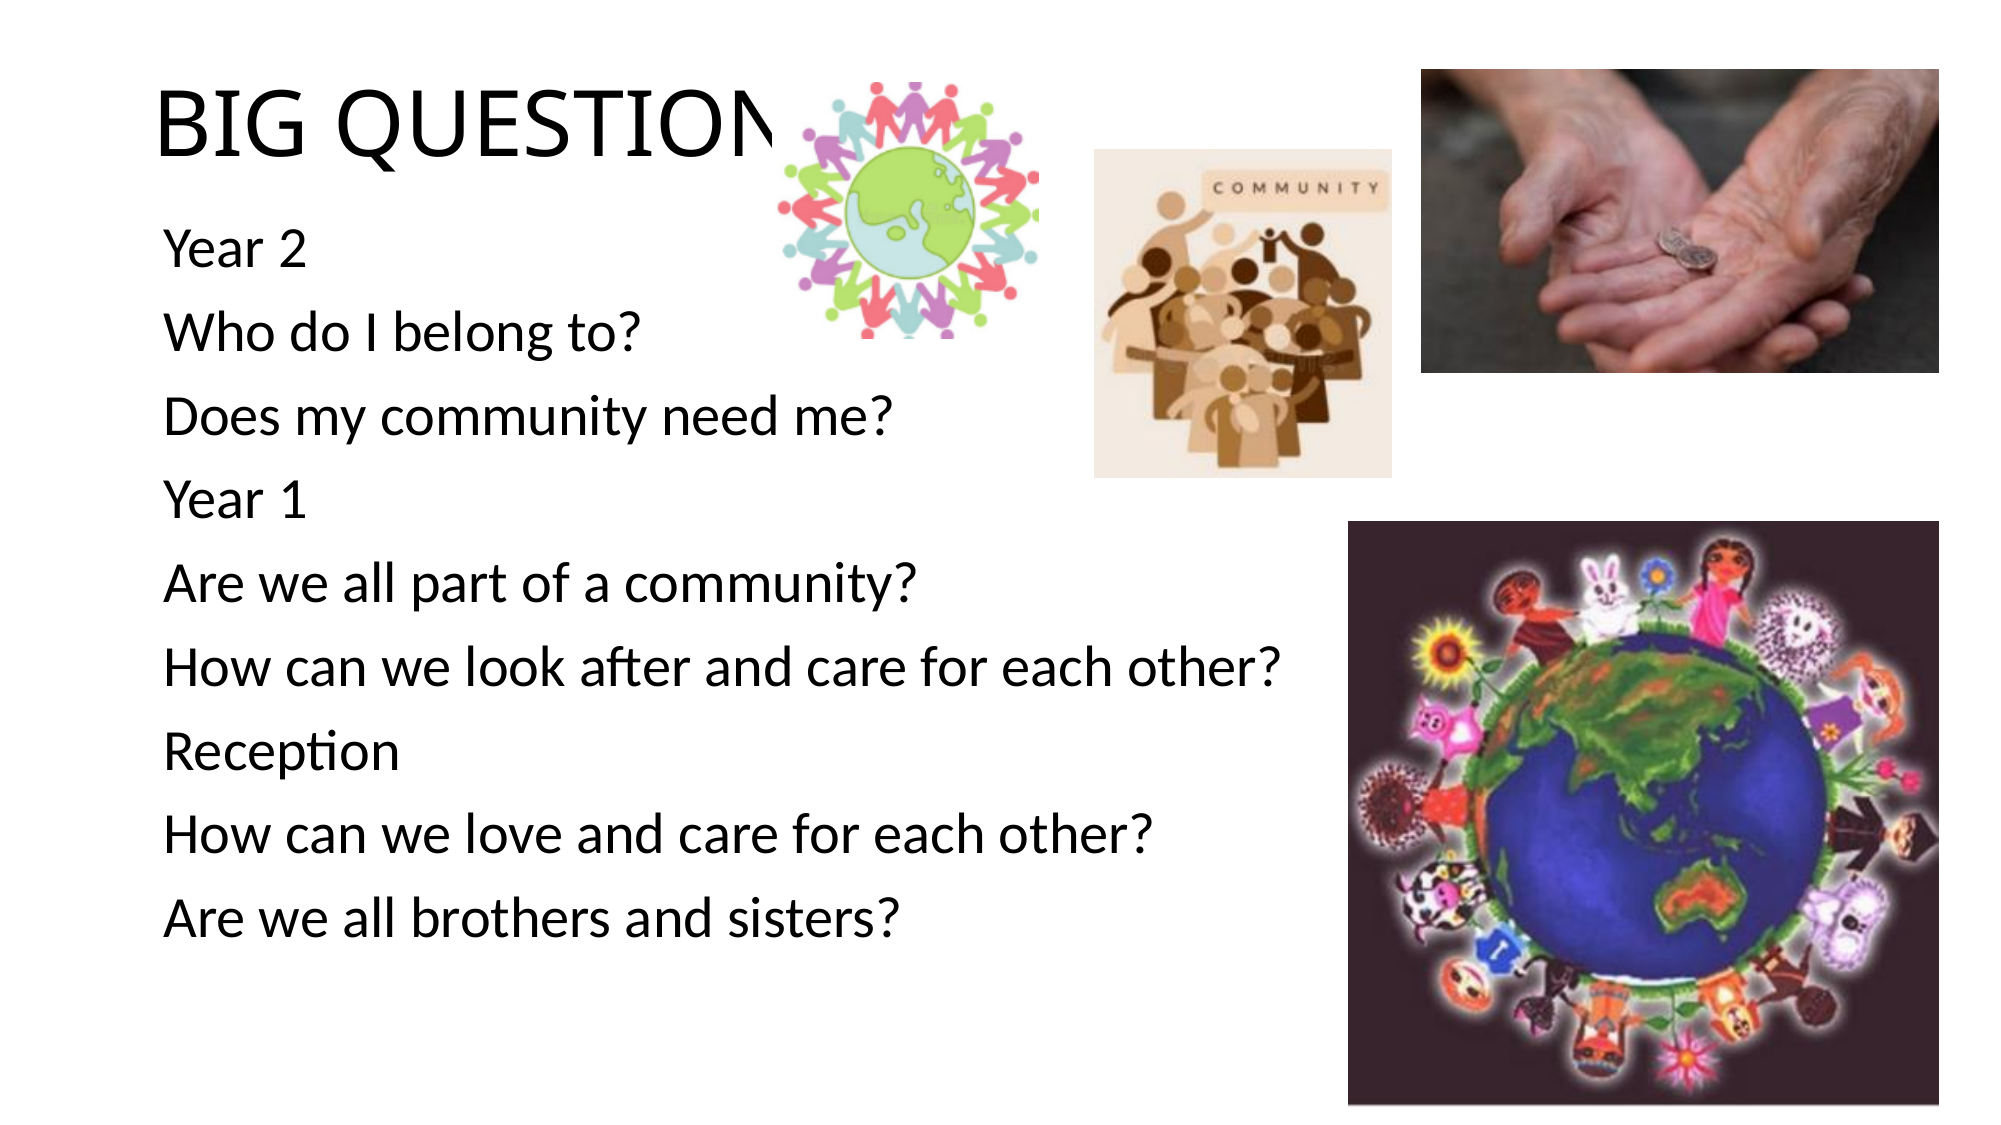

# BIG QUESTIONS
Year 2
Who do I belong to?
Does my community need me?
Year 1
Are we all part of a community?
How can we look after and care for each other?
Reception
How can we love and care for each other?
Are we all brothers and sisters?